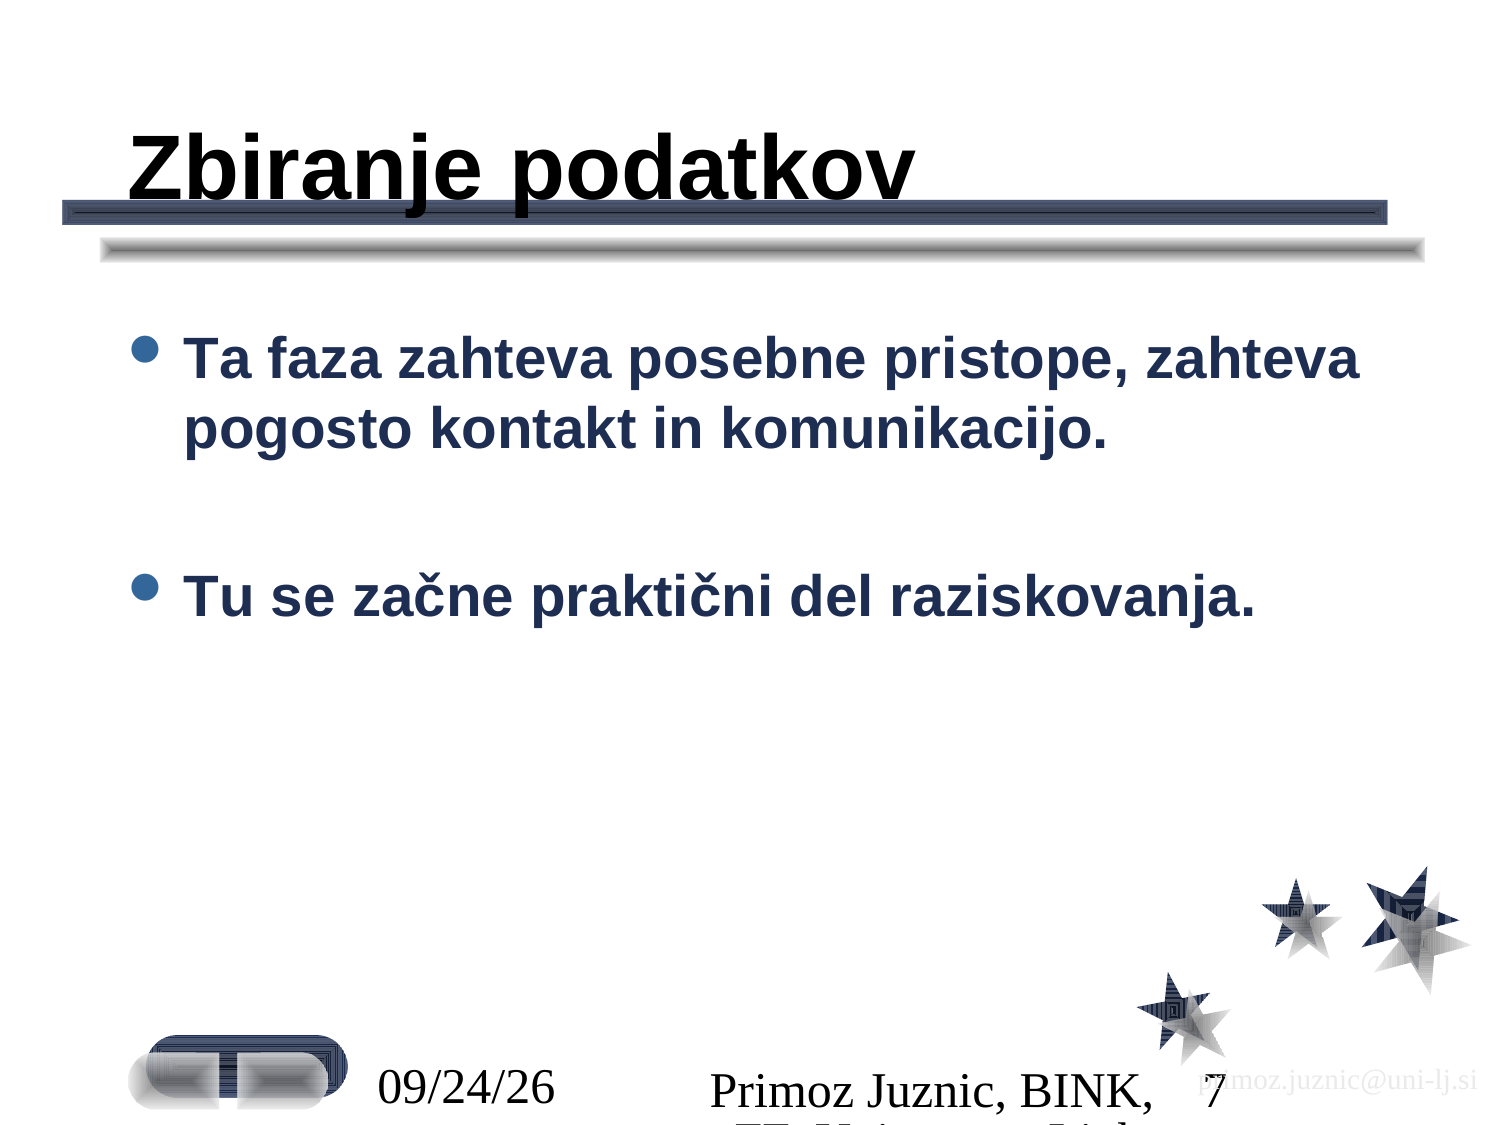

# Zbiranje podatkov
Ta faza zahteva posebne pristope, zahteva pogosto kontakt in komunikacijo.
Tu se začne praktični del raziskovanja.
Primoz Juznic, BINK, FF, Univerza v Ljubljani
7